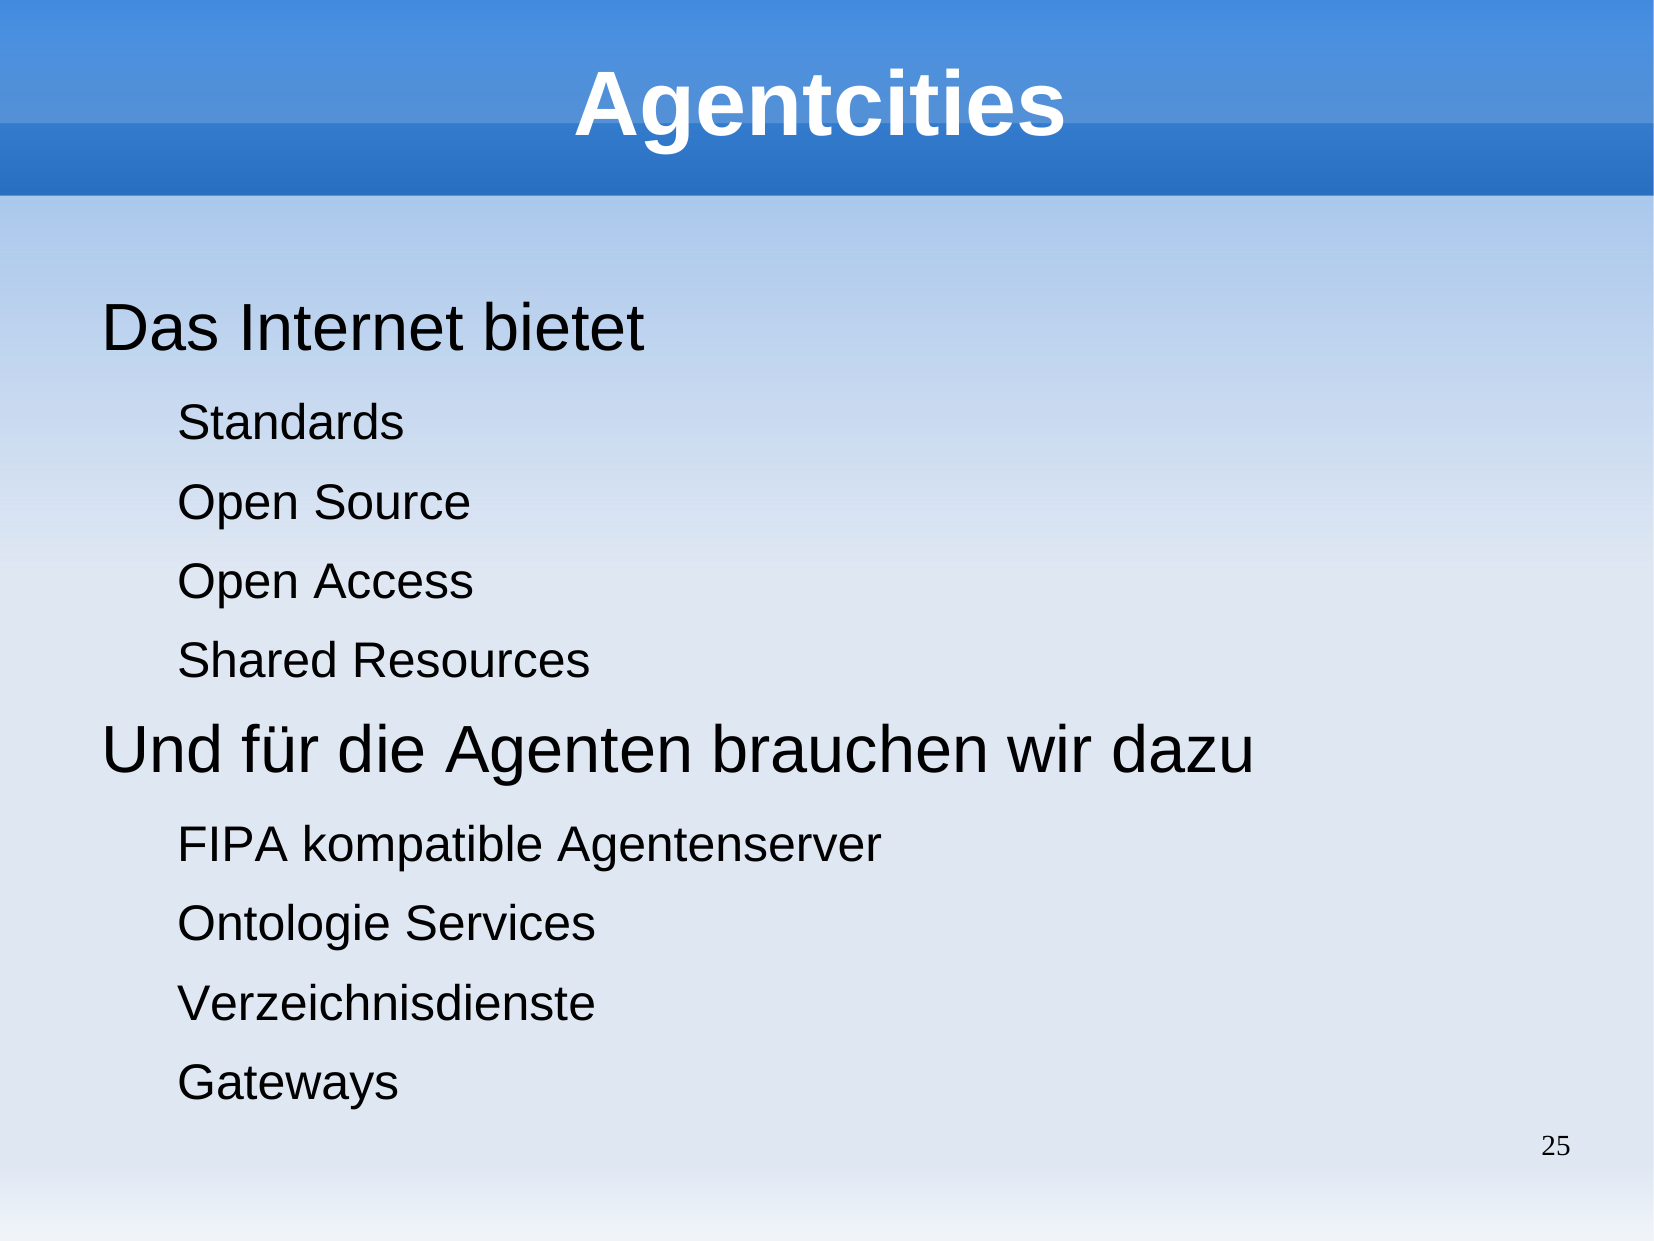

# Agentcities
 Das Internet bietet
Standards
Open Source
Open Access
Shared Resources
 Und für die Agenten brauchen wir dazu
FIPA kompatible Agentenserver
Ontologie Services
Verzeichnisdienste
Gateways
25